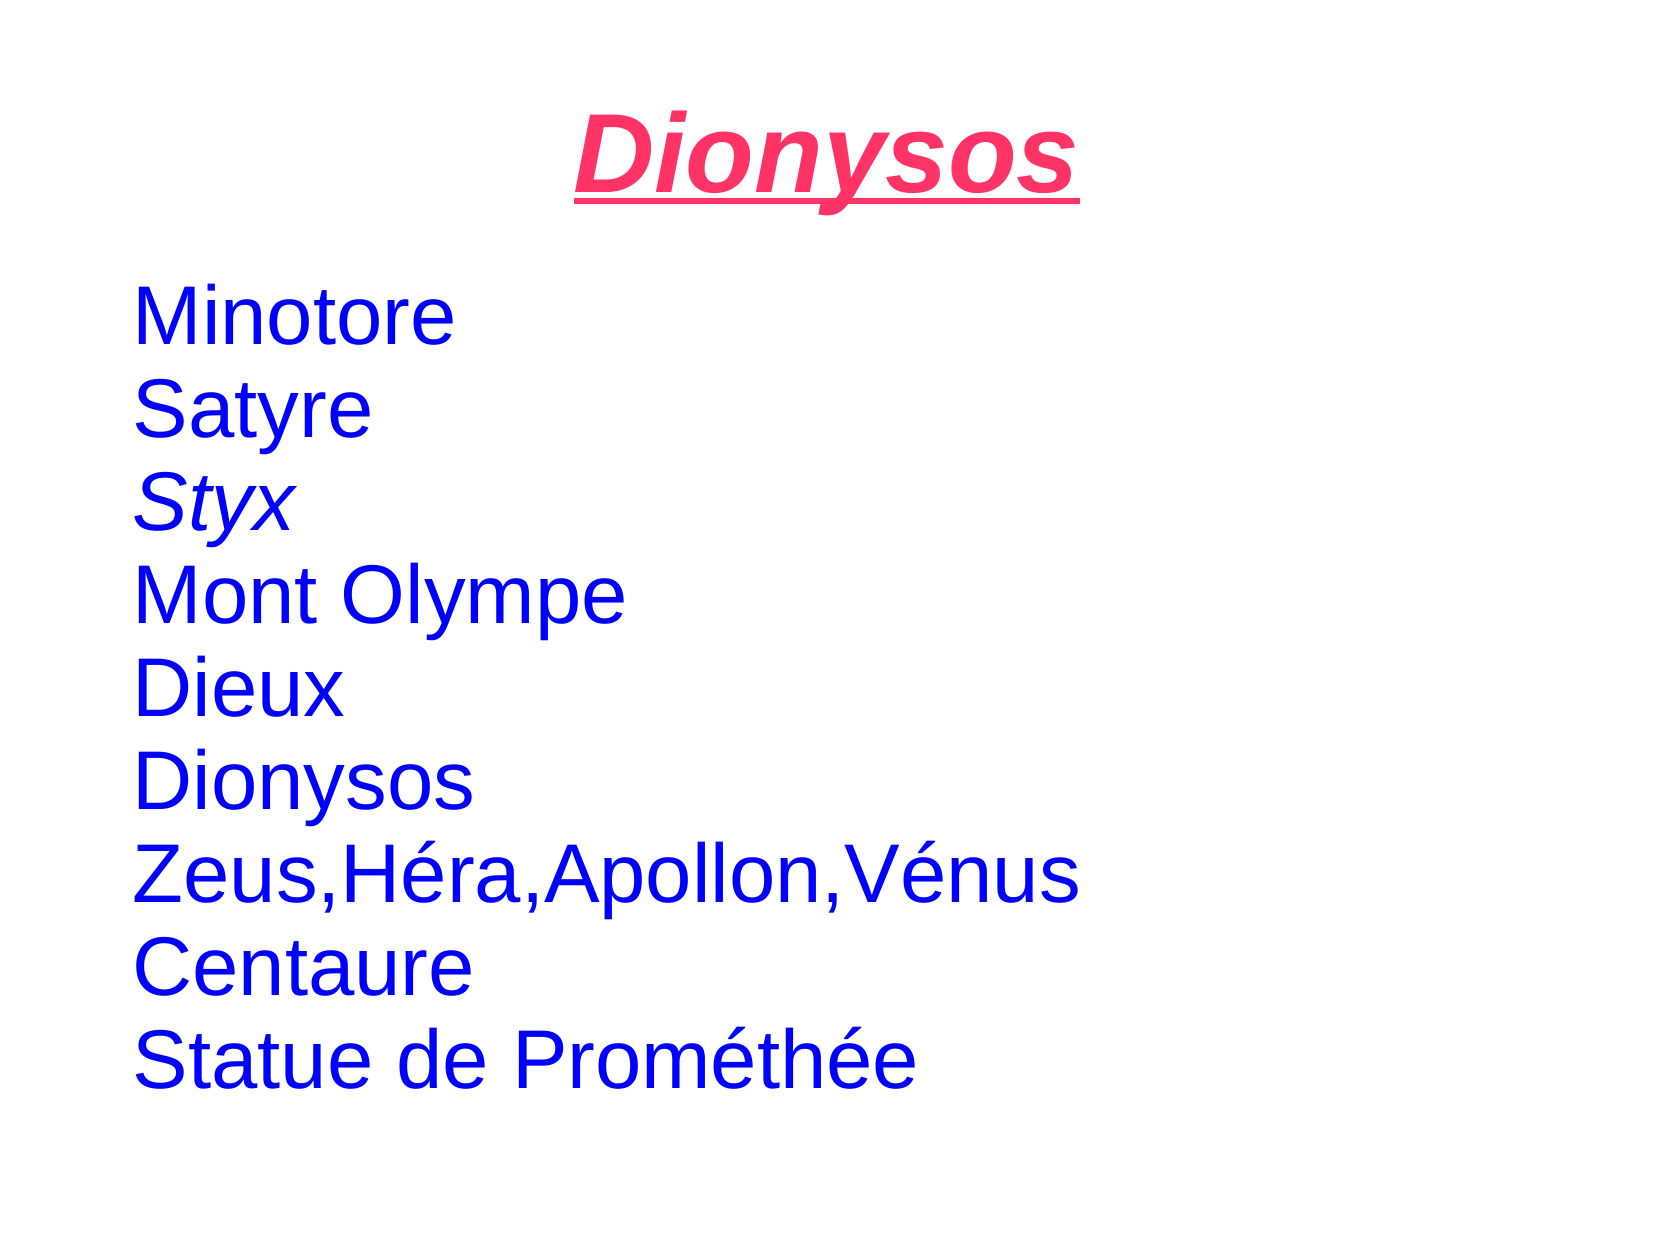

# Dionysos
Minotore
Satyre
Styx
Mont Olympe
Dieux
Dionysos
Zeus,Héra,Apollon,Vénus
Centaure
Statue de Prométhée